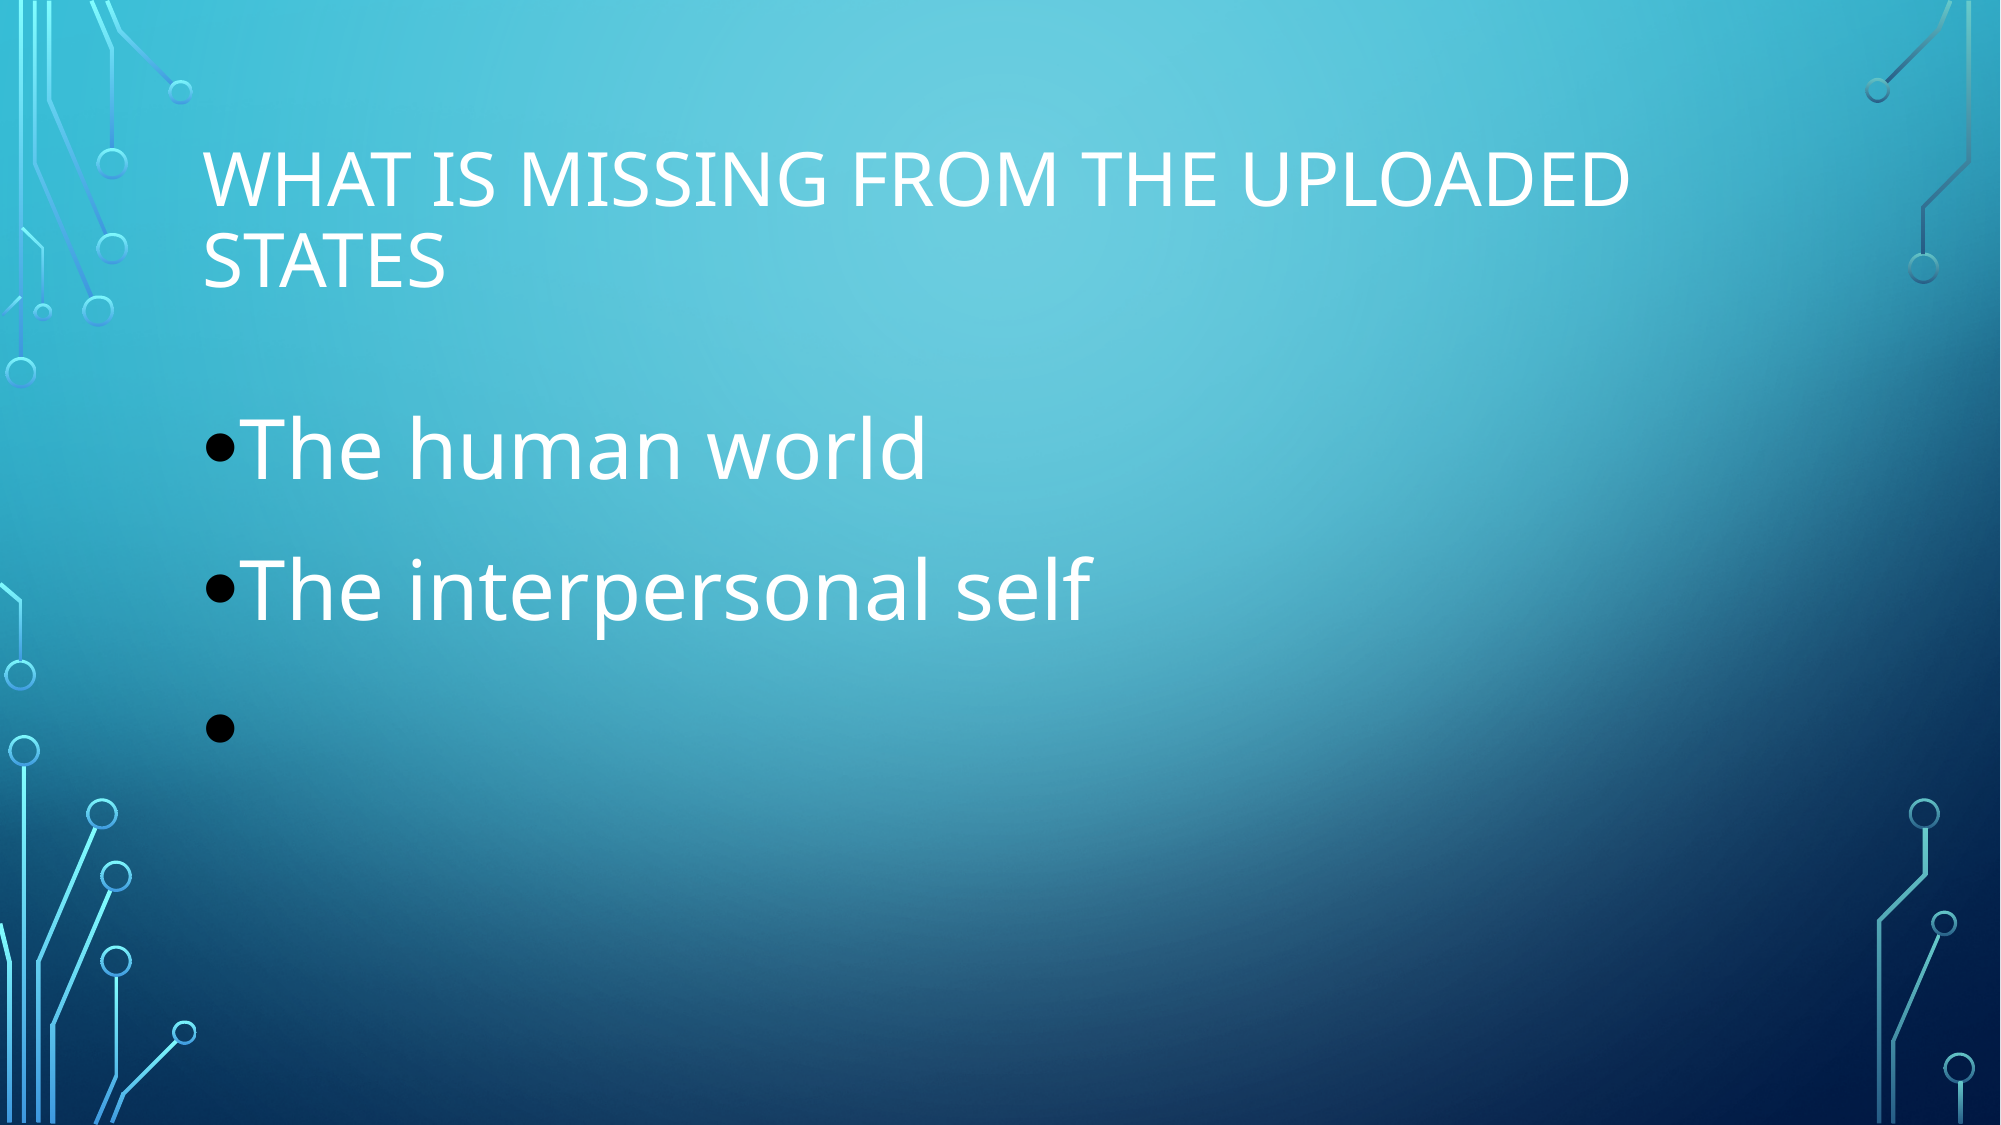

# What is missing from the uploaded states
The human world
The interpersonal self